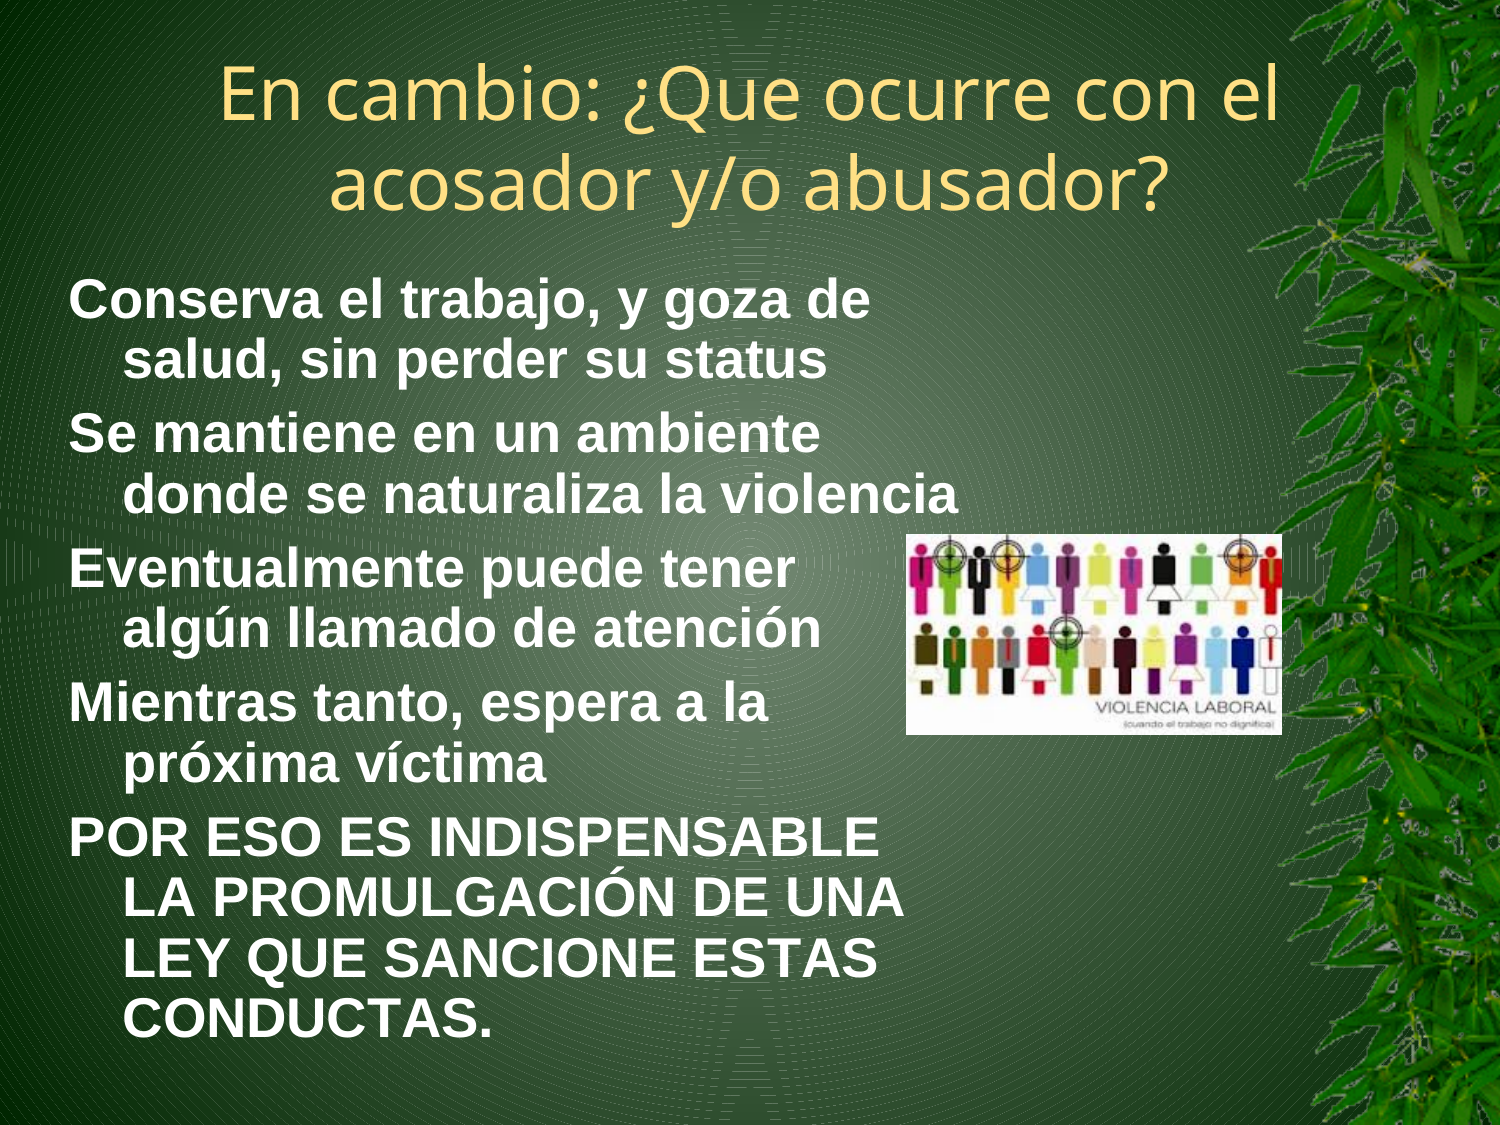

# En cambio: ¿Que ocurre con el acosador y/o abusador?
Conserva el trabajo, y goza de salud, sin perder su status
Se mantiene en un ambiente donde se naturaliza la violencia
Eventualmente puede tener algún llamado de atención
Mientras tanto, espera a la próxima víctima
POR ESO ES INDISPENSABLE LA PROMULGACIÓN DE UNA LEY QUE SANCIONE ESTAS CONDUCTAS.